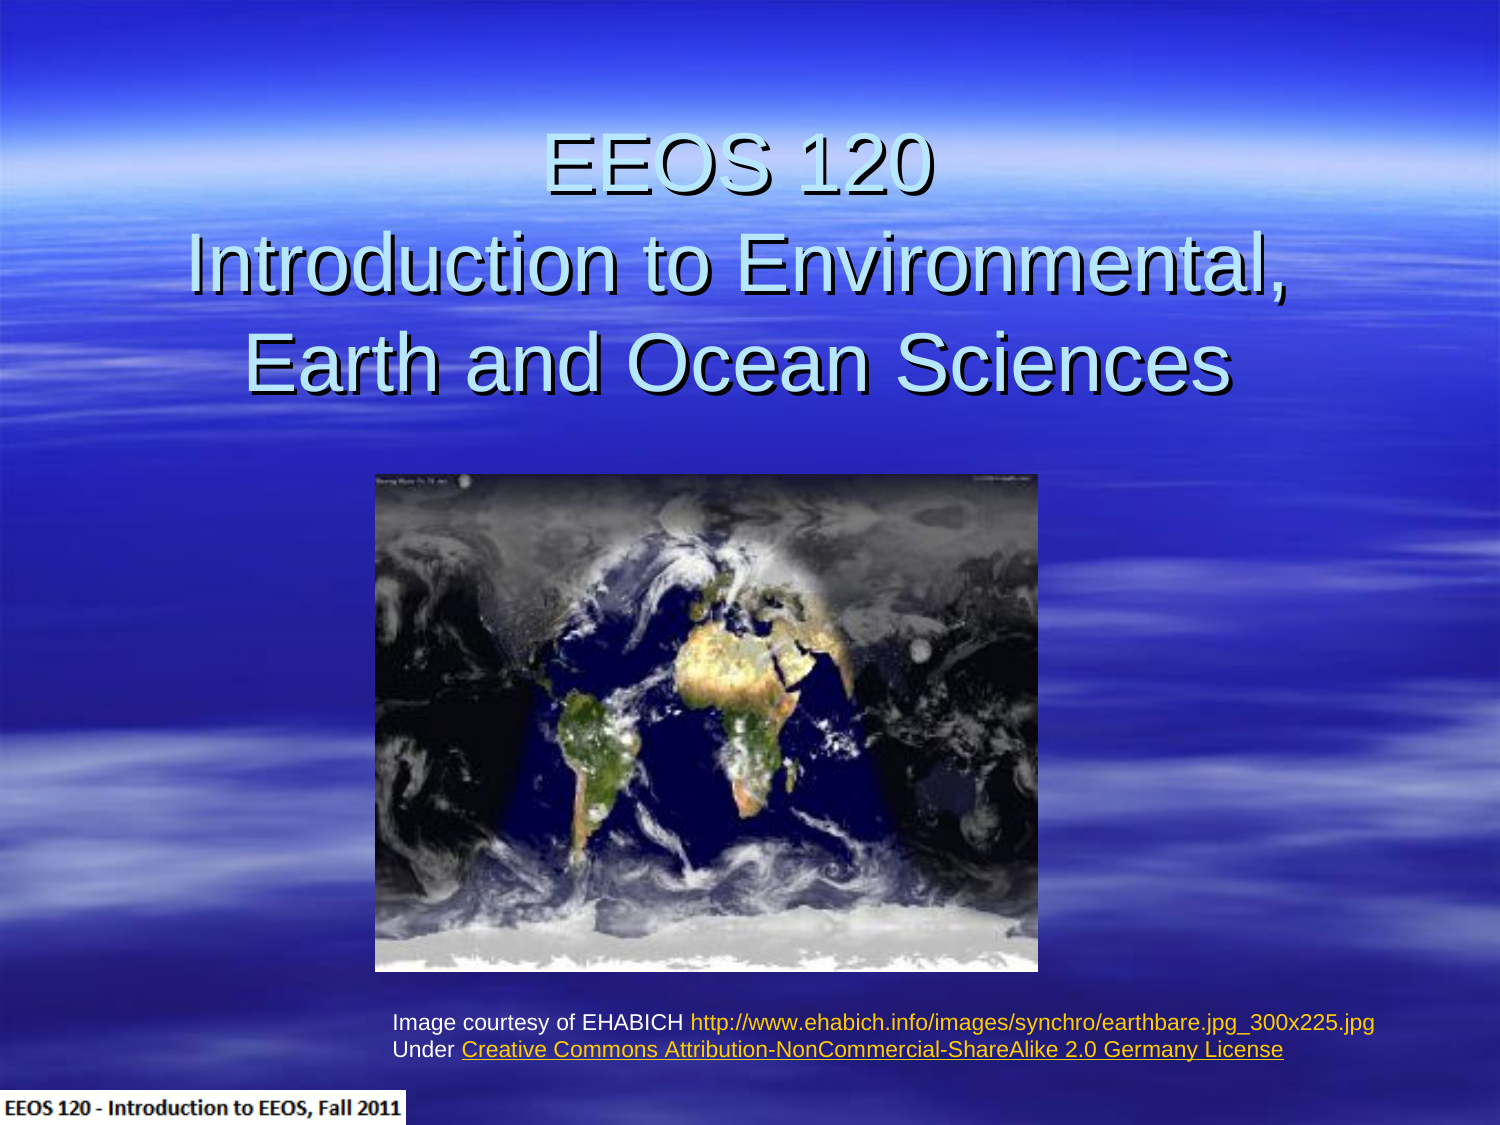

# EEOS 120 Introduction to Environmental, Earth and Ocean Sciences
Image courtesy of EHABICH http://www.ehabich.info/images/synchro/earthbare.jpg_300x225.jpg
Under Creative Commons Attribution-NonCommercial-ShareAlike 2.0 Germany License